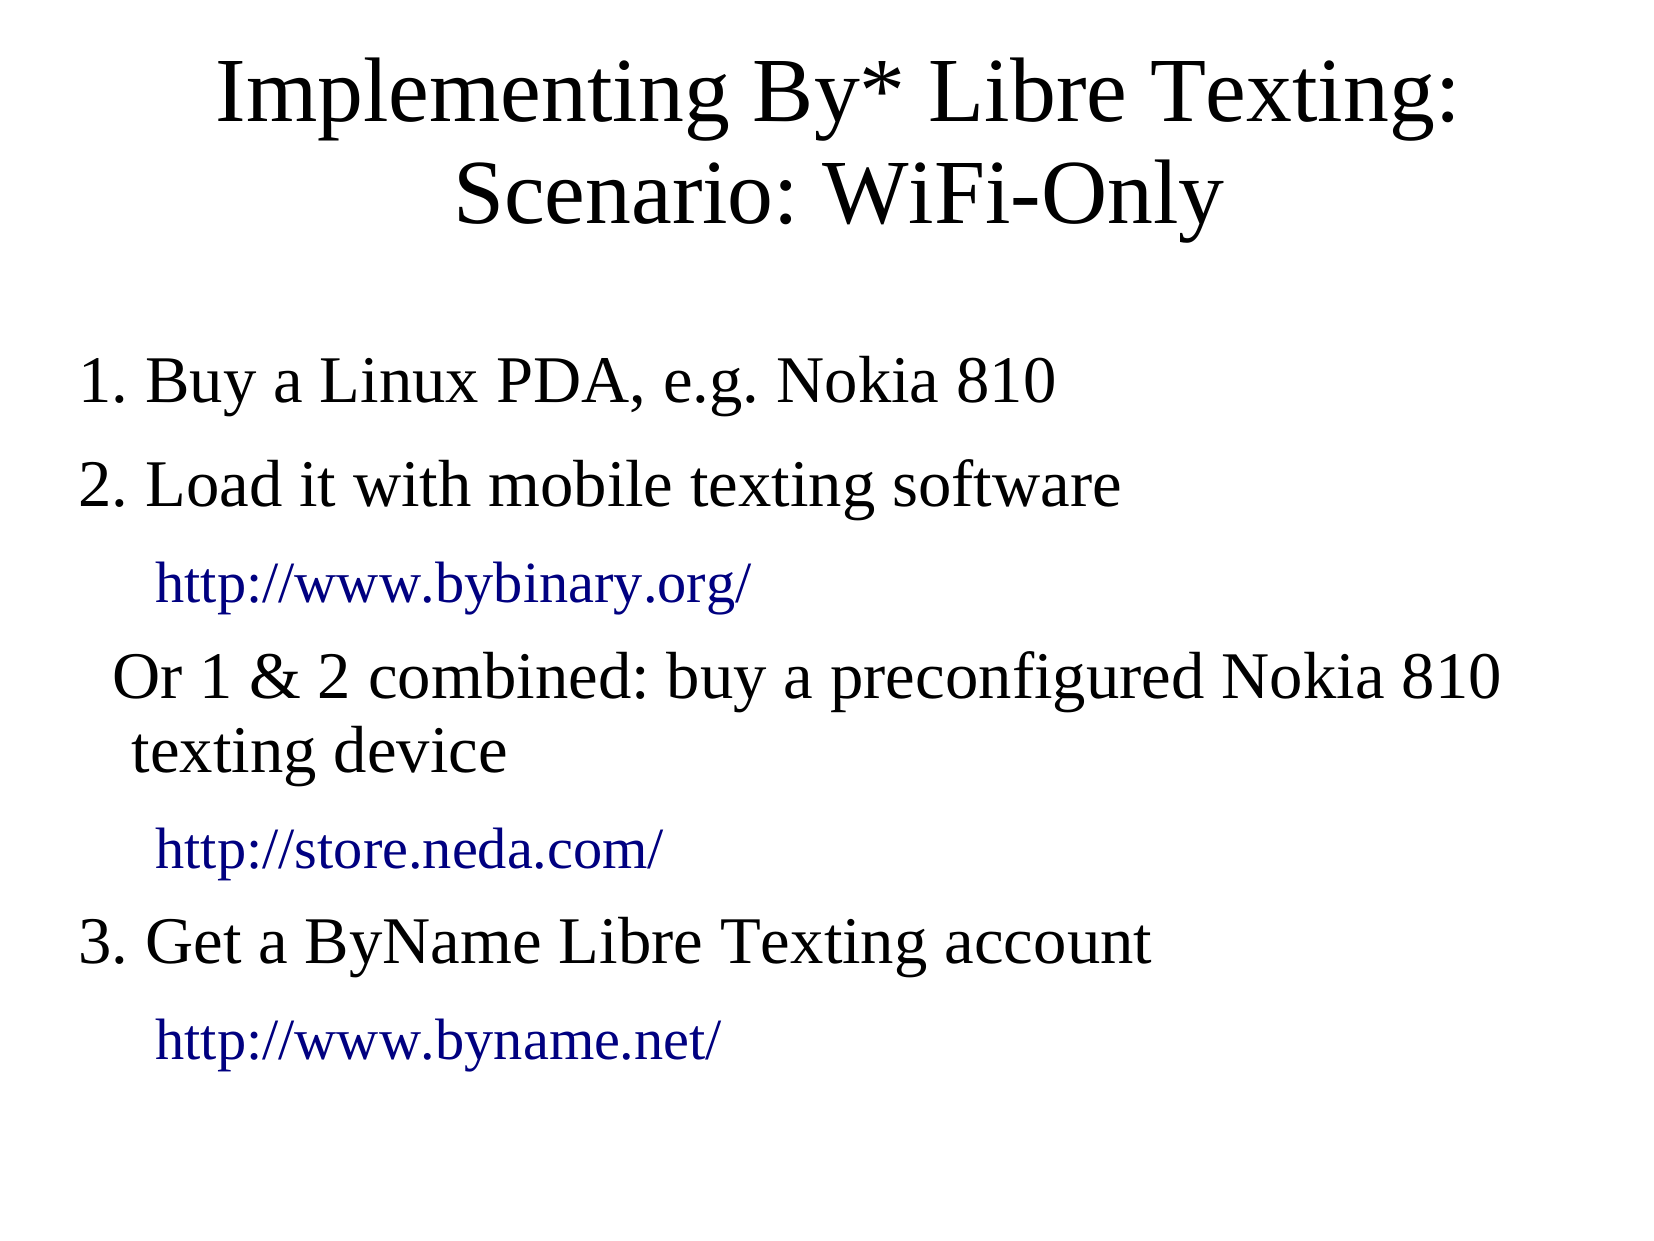

# Implementing By* Libre Texting: Scenario: WiFi-Only
1. Buy a Linux PDA, e.g. Nokia 810
2. Load it with mobile texting software
http://www.bybinary.org/
 Or 1 & 2 combined: buy a preconfigured Nokia 810 texting device
http://store.neda.com/
3. Get a ByName Libre Texting account
http://www.byname.net/